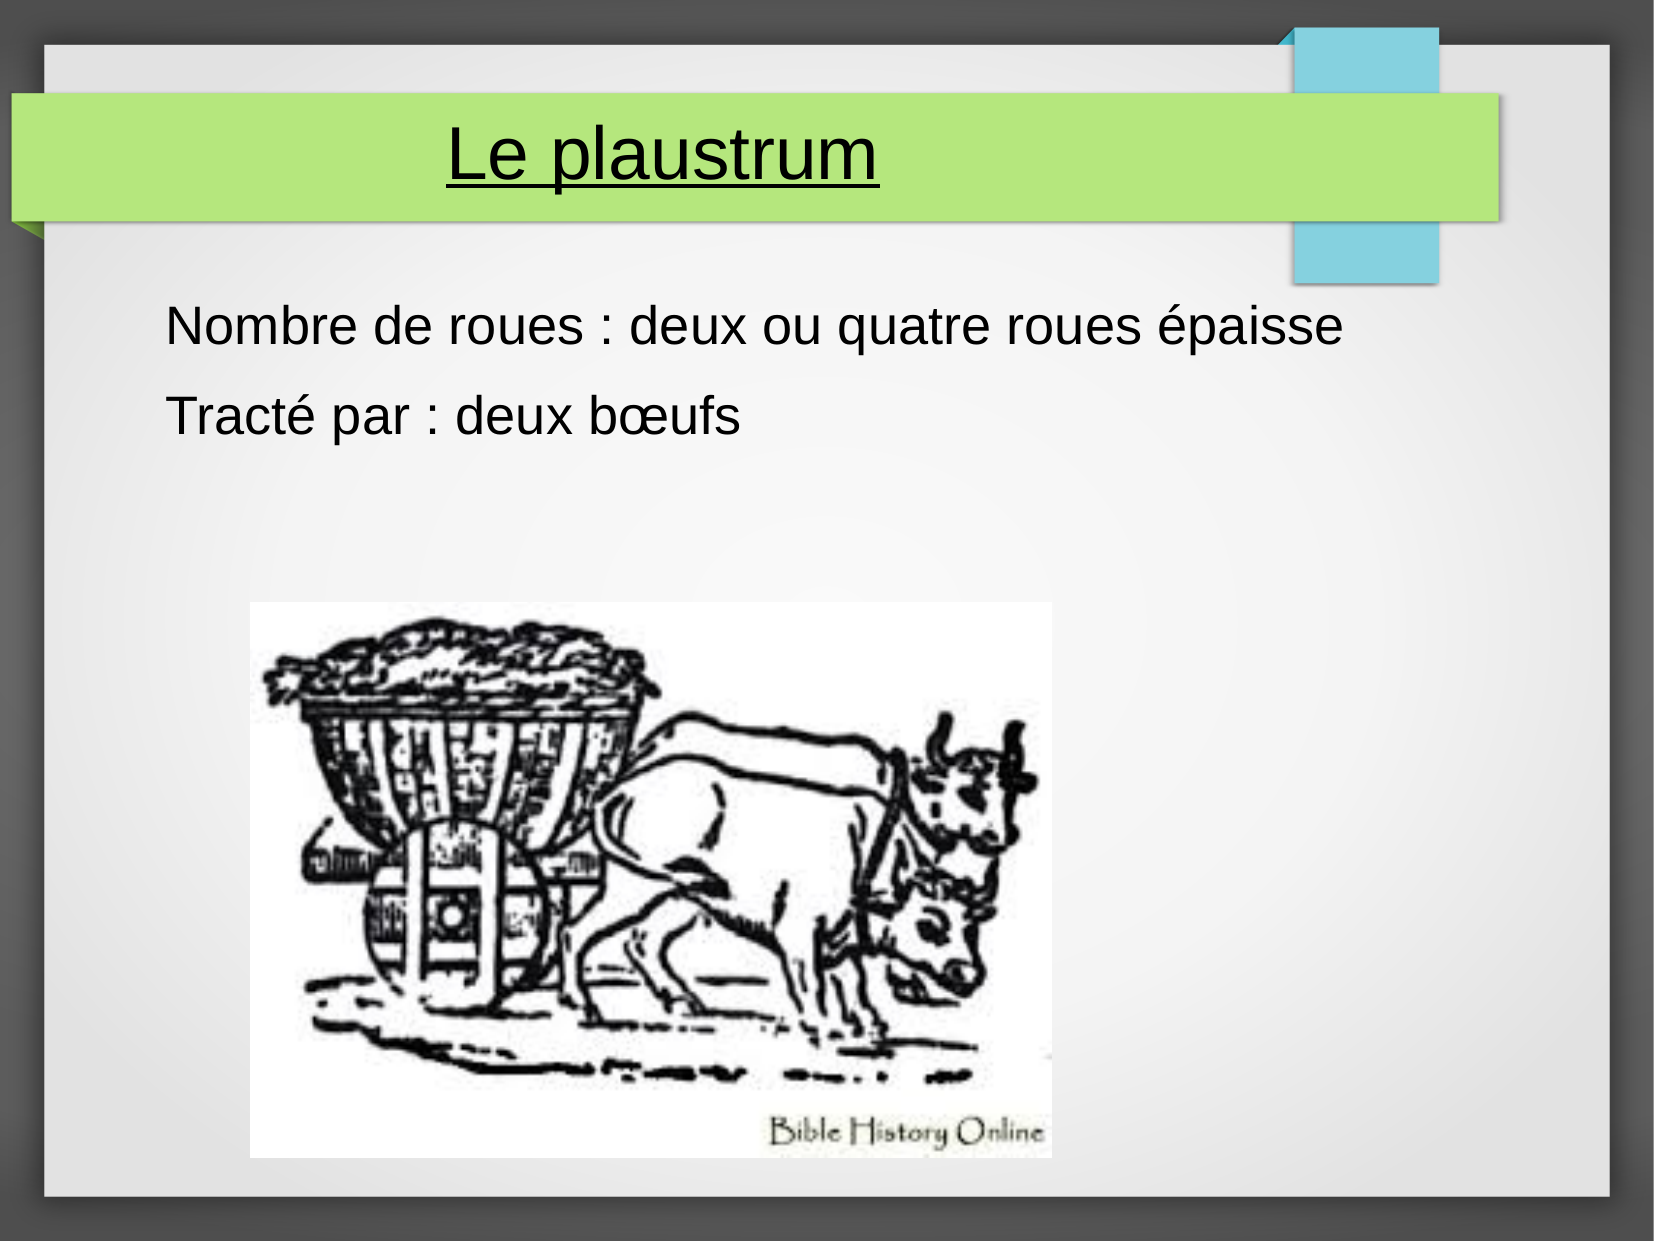

# Le plaustrum
Nombre de roues : deux ou quatre roues épaisse
Tracté par : deux bœufs